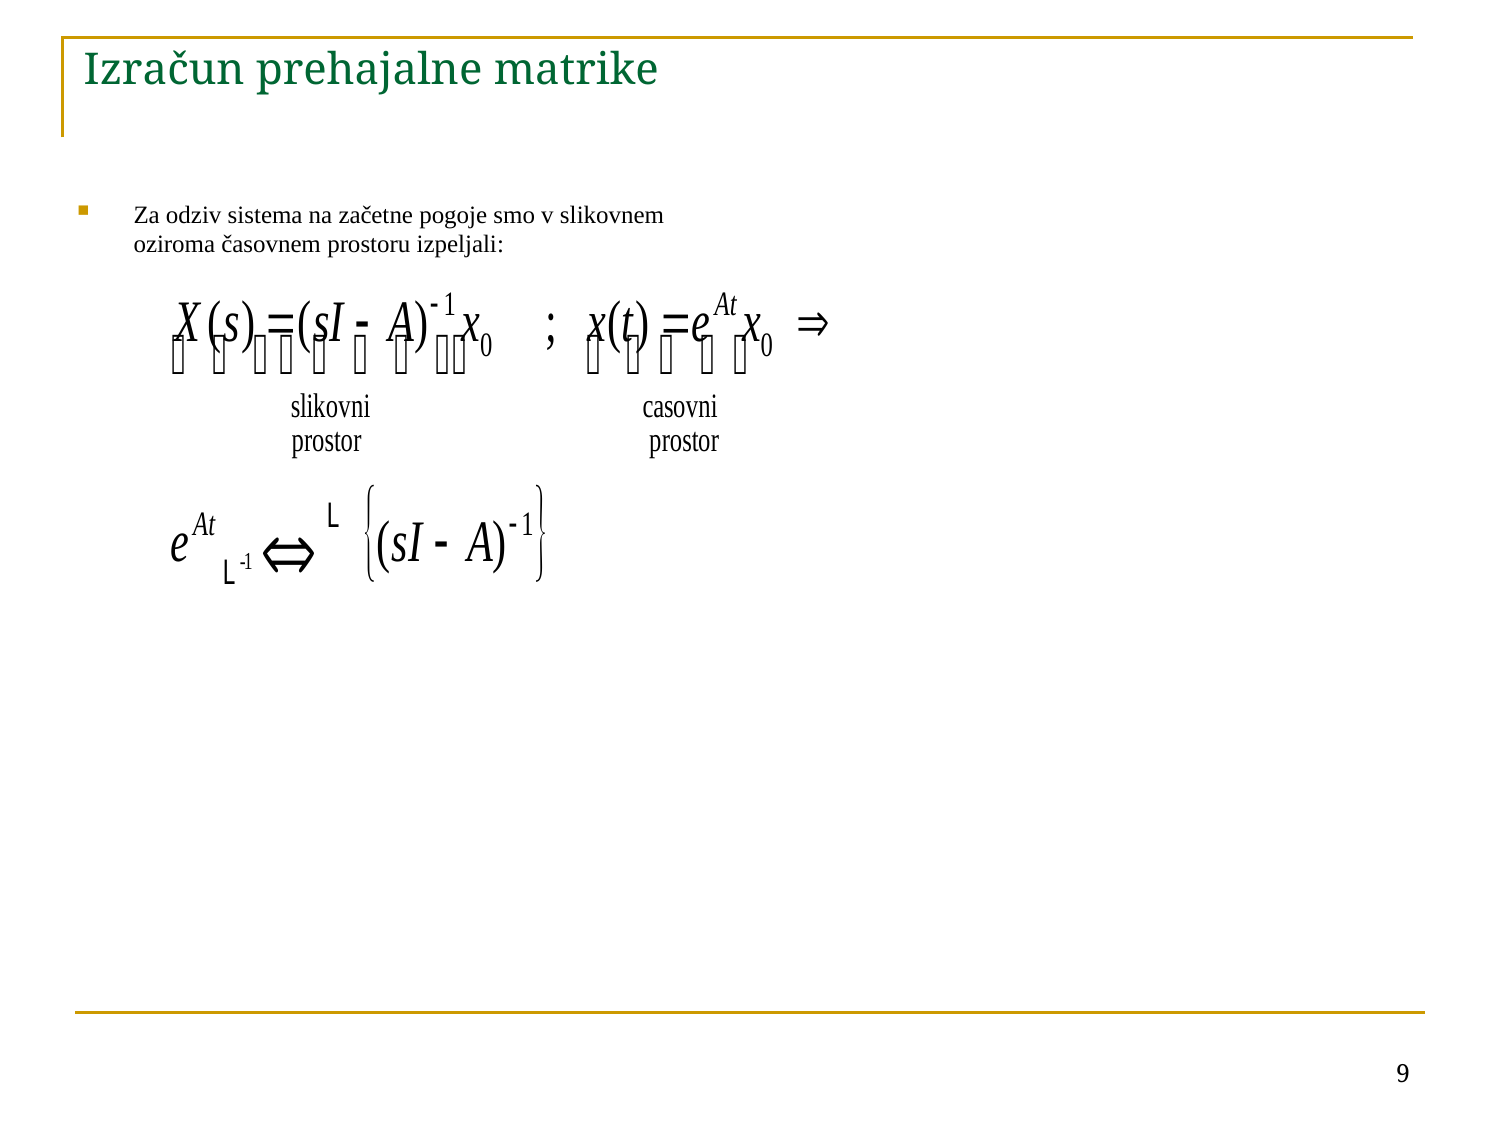

# Izračun prehajalne matrike
Za odziv sistema na začetne pogoje smo v slikovnem oziroma časovnem prostoru izpeljali: